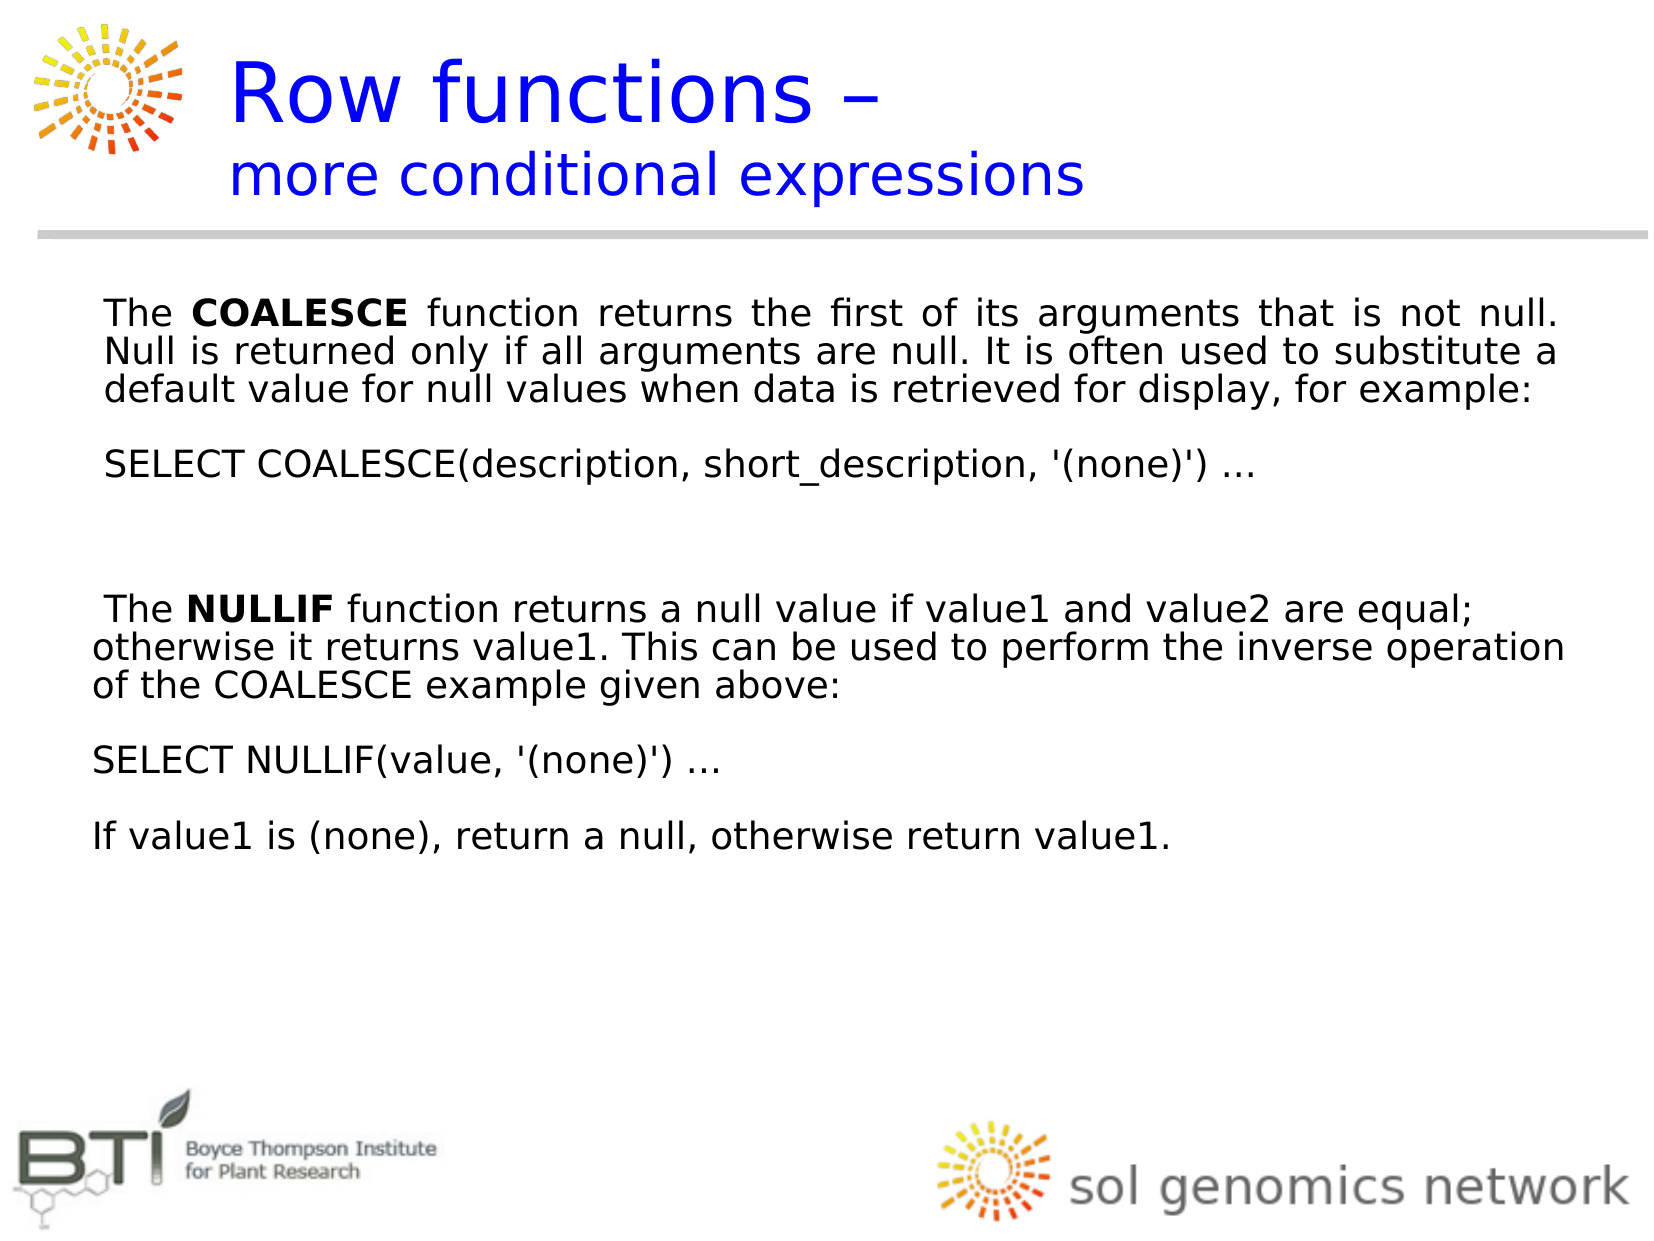

Row functions –
more conditional expressions
The COALESCE function returns the first of its arguments that is not null. Null is returned only if all arguments are null. It is often used to substitute a default value for null values when data is retrieved for display, for example:
SELECT COALESCE(description, short_description, '(none)') ...
 The NULLIF function returns a null value if value1 and value2 are equal; otherwise it returns value1. This can be used to perform the inverse operation of the COALESCE example given above:
SELECT NULLIF(value, '(none)') ...
If value1 is (none), return a null, otherwise return value1.